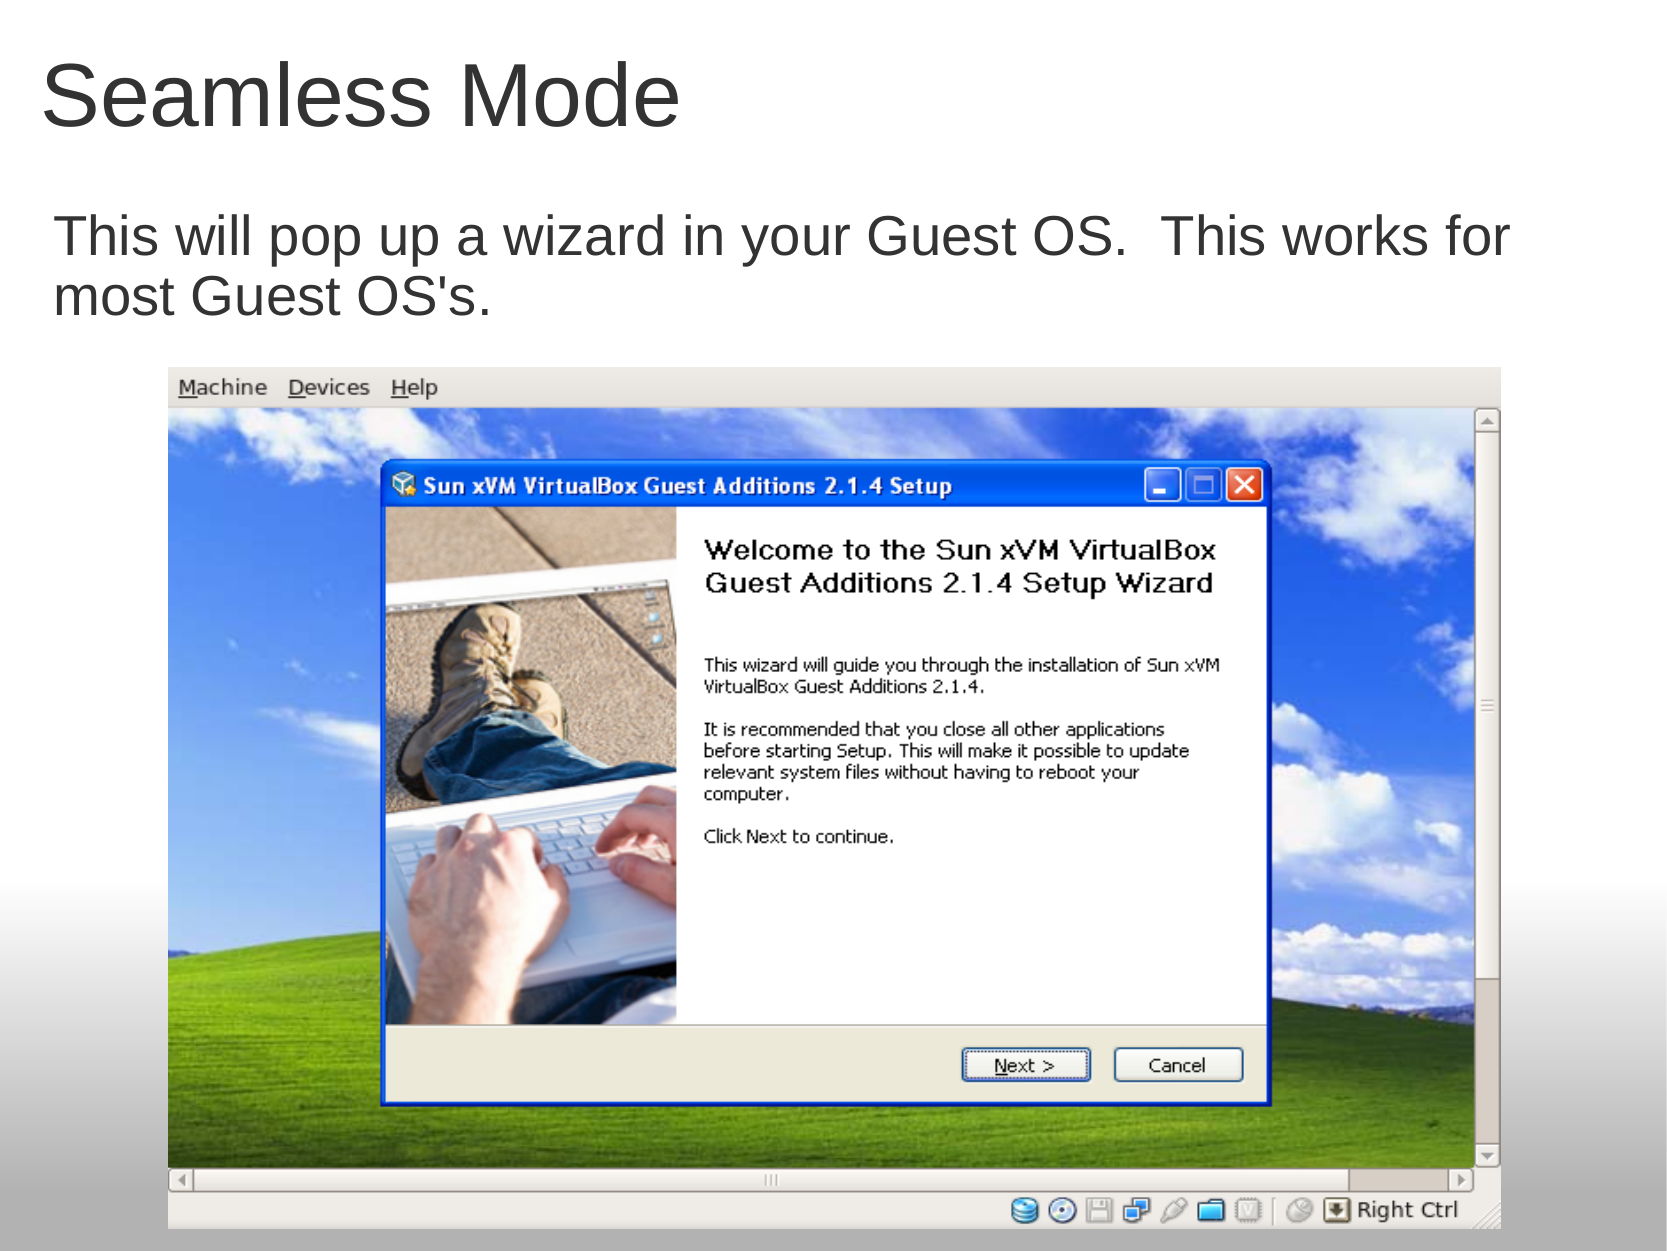

# Seamless Mode
This will pop up a wizard in your Guest OS.  This works for most Guest OS's.